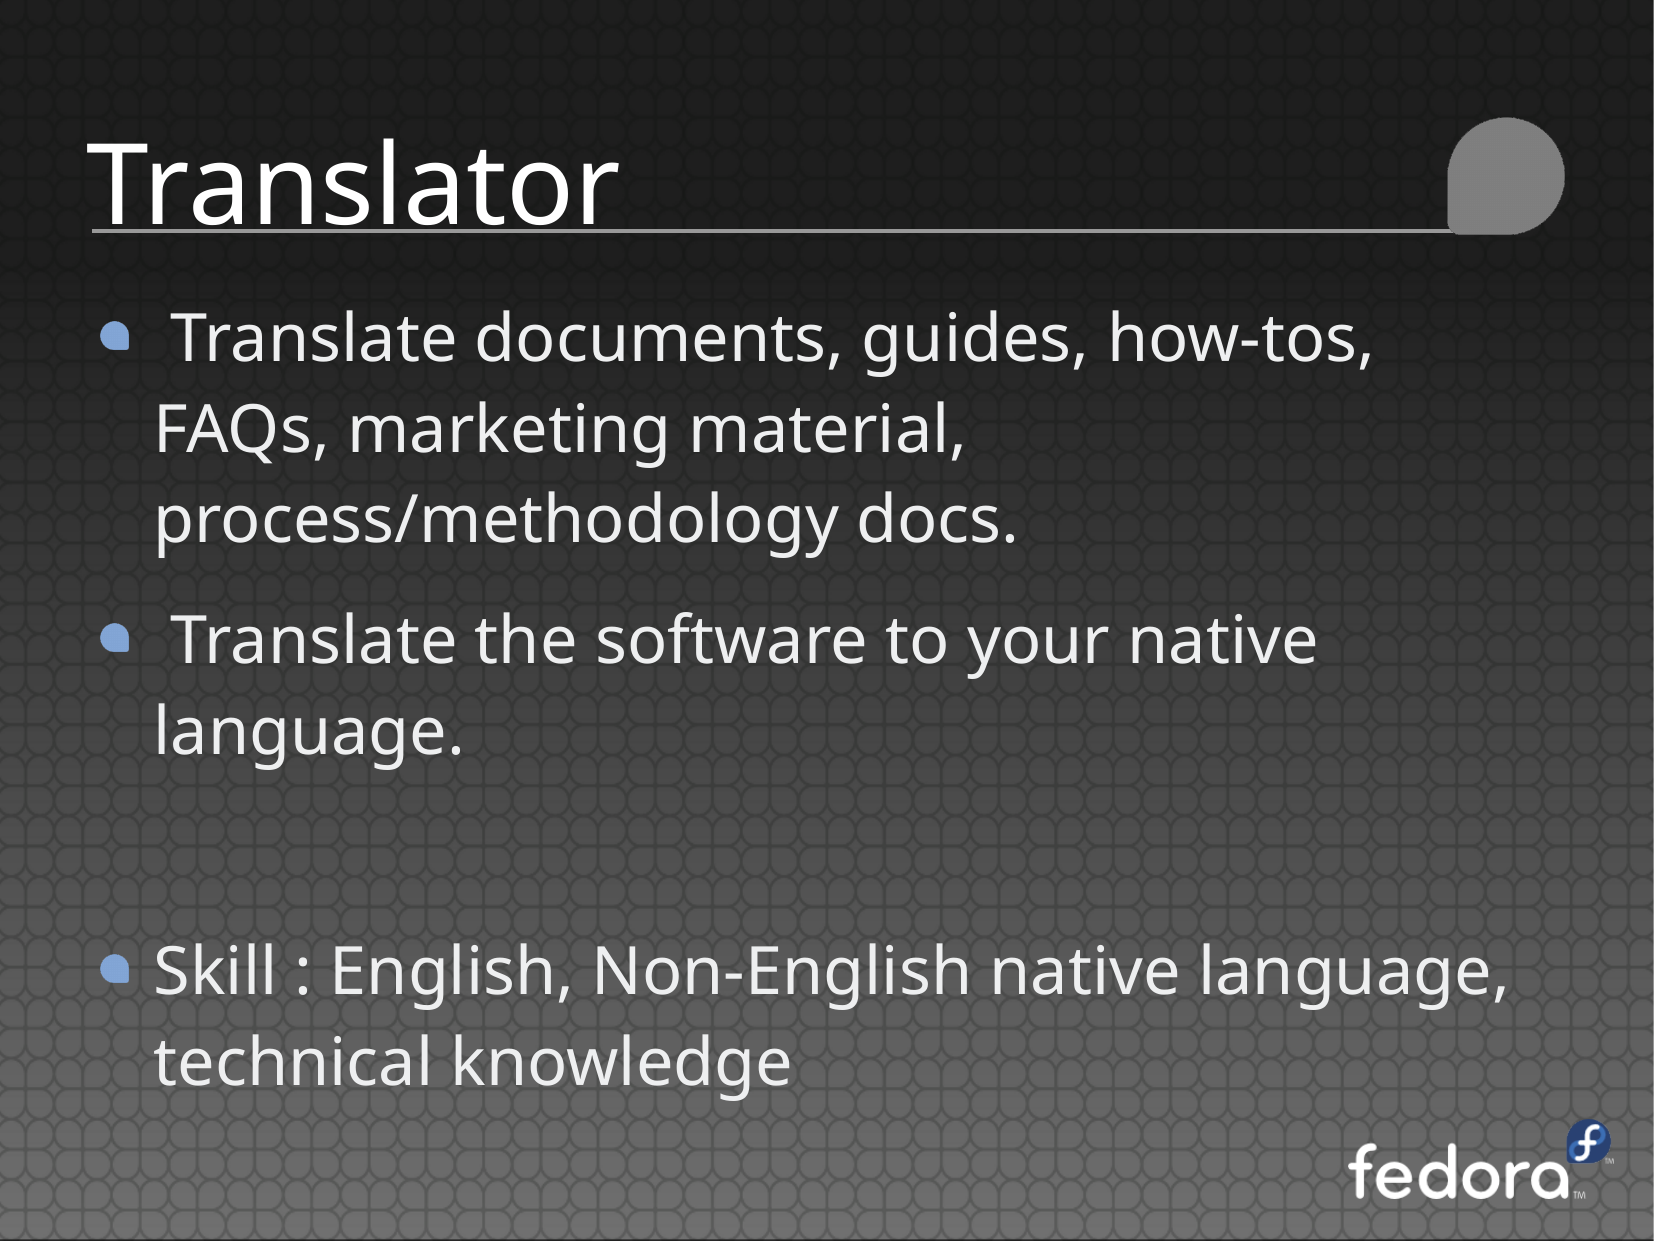

# Translator
 Translate documents, guides, how-tos, FAQs, marketing material, process/methodology docs.
 Translate the software to your native language.
Skill : English, Non-English native language, technical knowledge